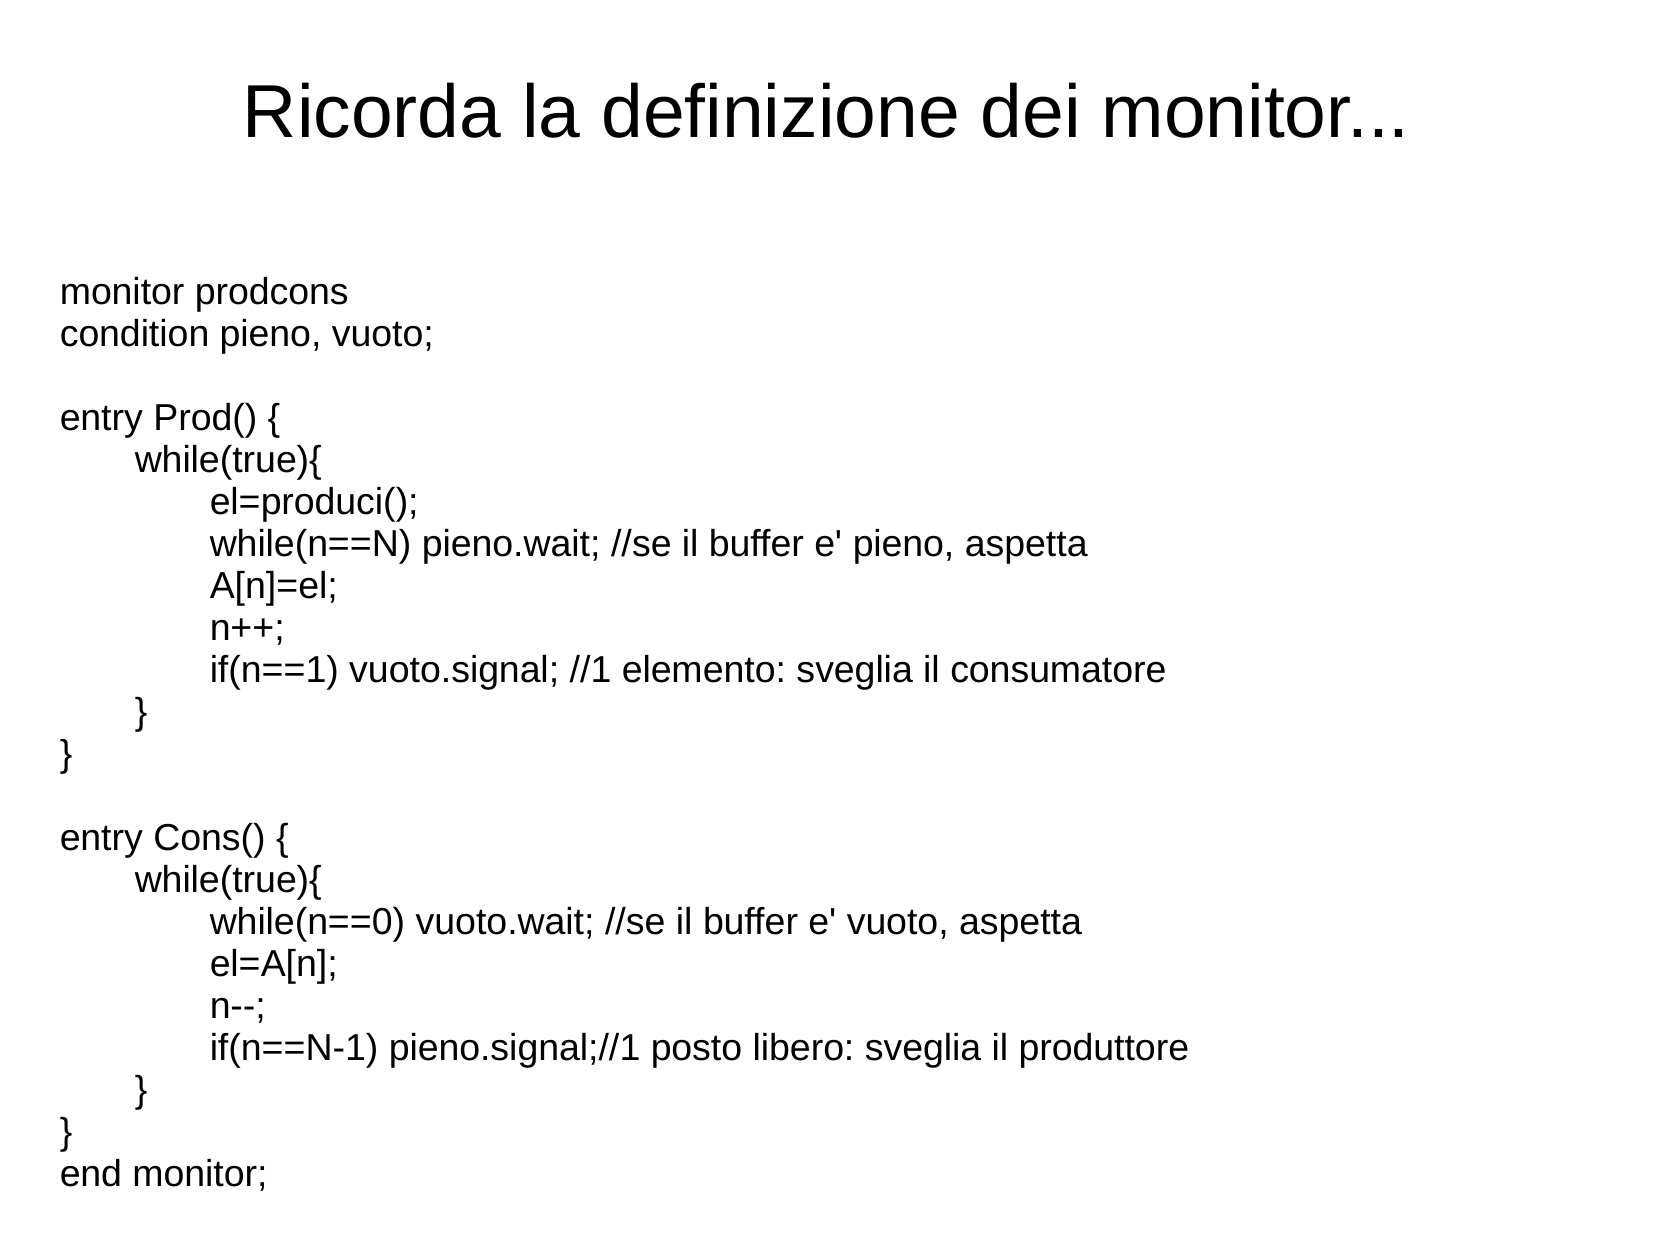

# Ricorda la definizione dei monitor...
monitor prodcons
condition pieno, vuoto;
entry Prod() {
	while(true){
		el=produci();
		while(n==N) pieno.wait; //se il buffer e' pieno, aspetta
		A[n]=el;
		n++;
		if(n==1) vuoto.signal; //1 elemento: sveglia il consumatore
	}
}
entry Cons() {
	while(true){
		while(n==0) vuoto.wait; //se il buffer e' vuoto, aspetta
		el=A[n];
		n--;
		if(n==N-1) pieno.signal;//1 posto libero: sveglia il produttore
	}
}
end monitor;